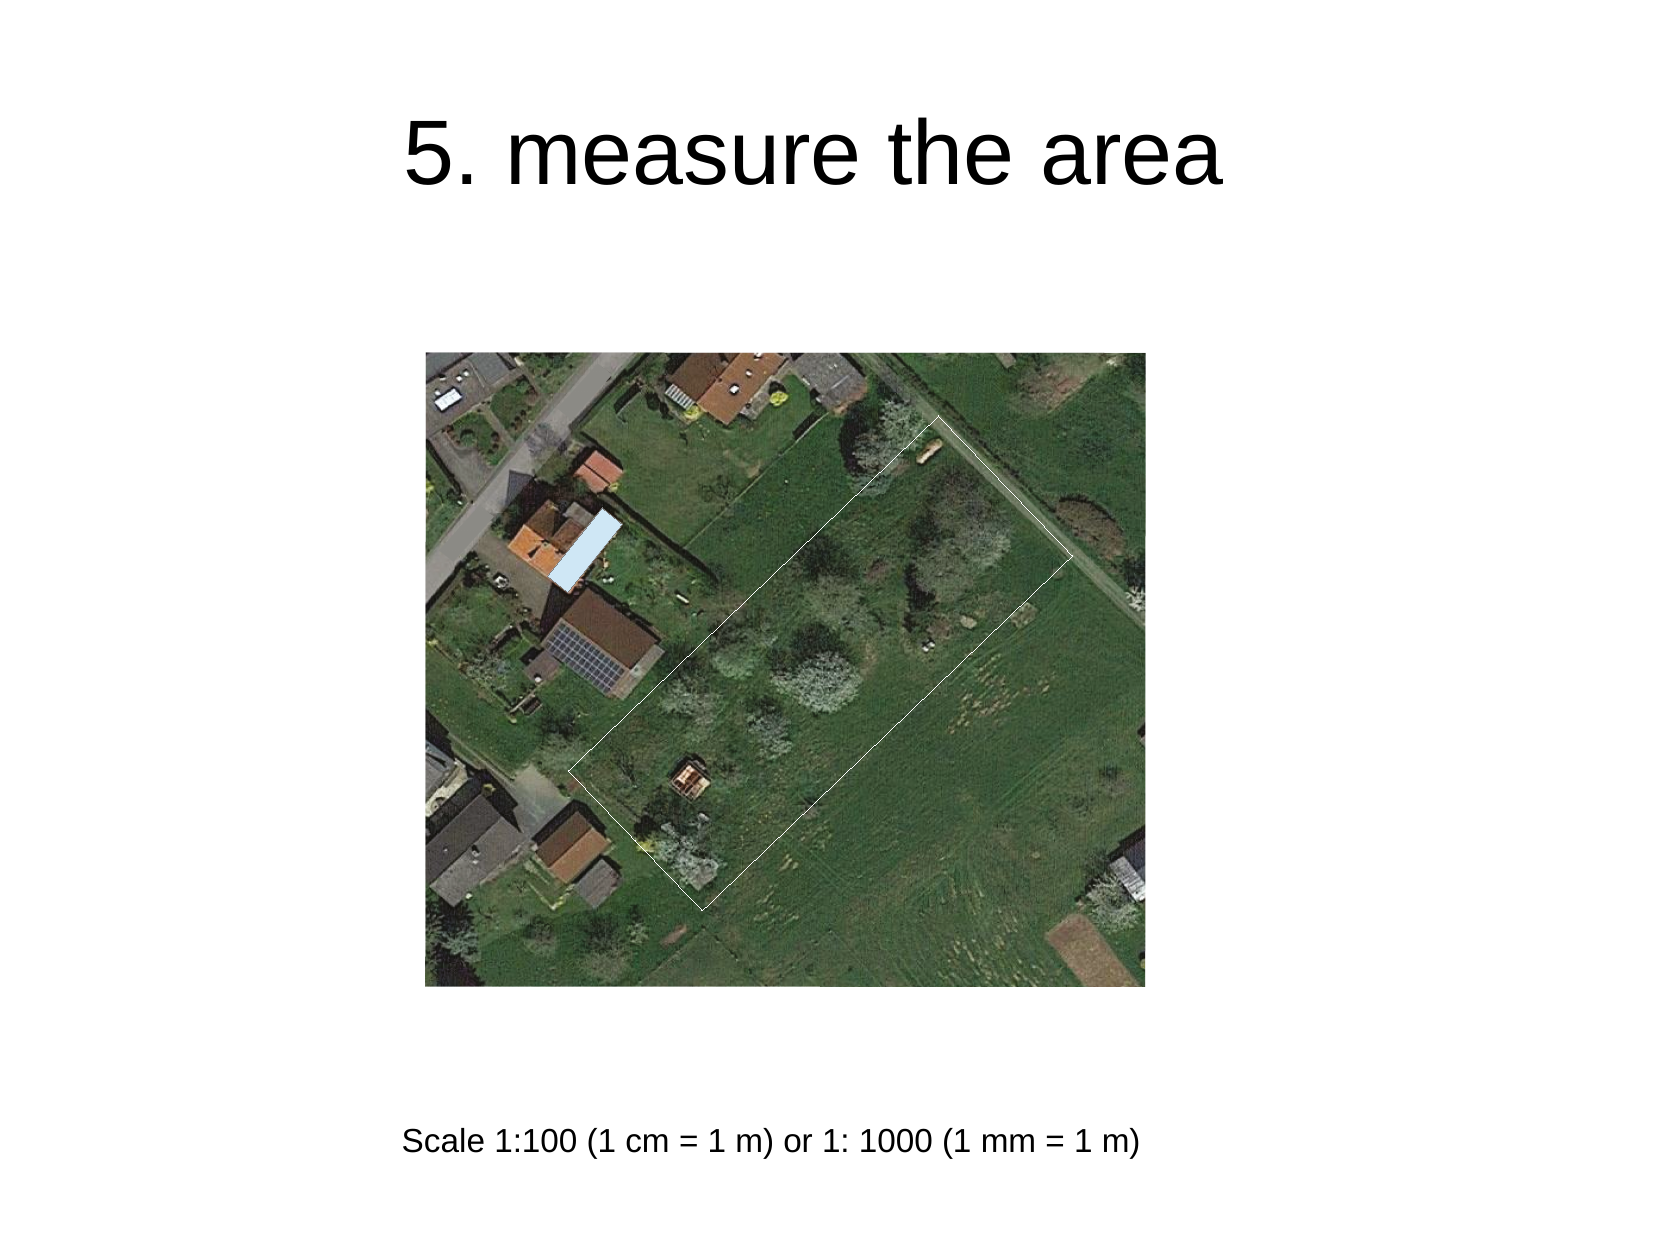

# 5. measure the area
Scale 1:100 (1 cm = 1 m) or 1: 1000 (1 mm = 1 m)